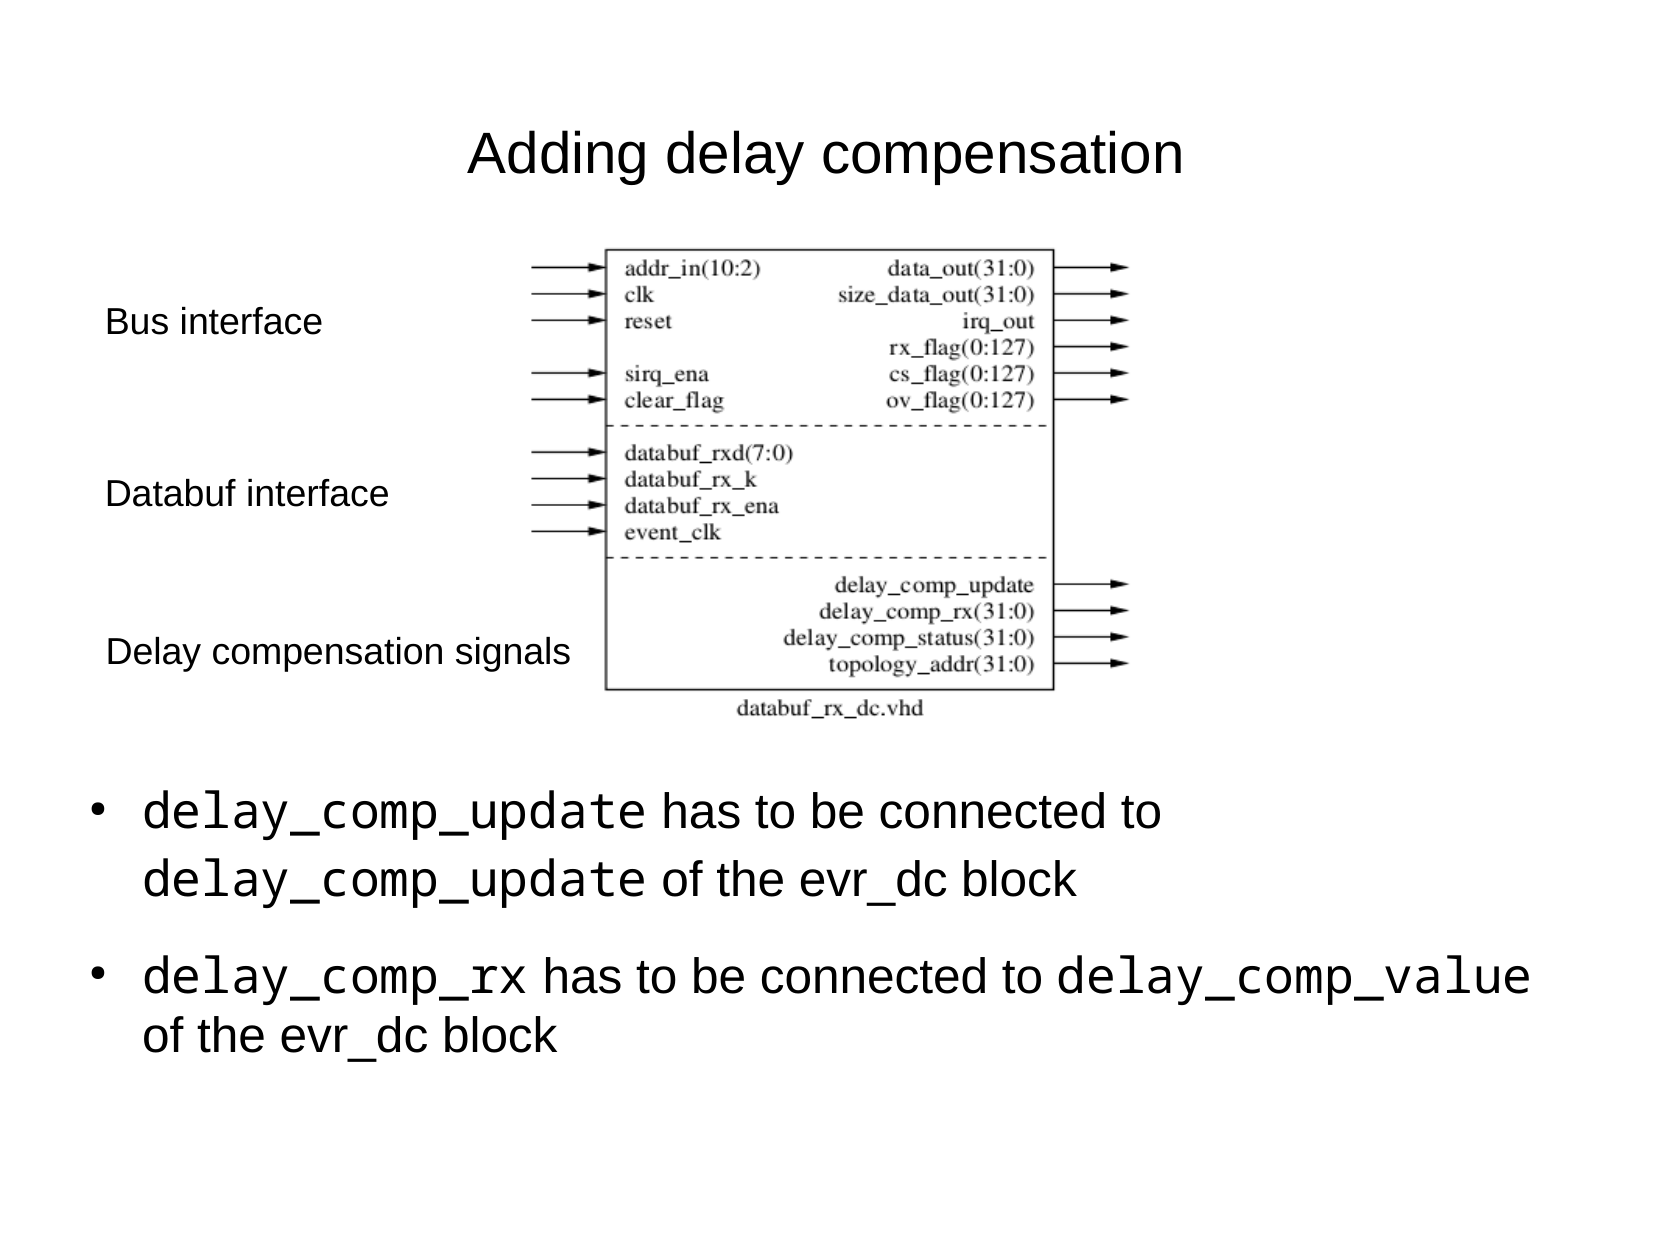

# Adding delay compensation
Bus interface
Databuf interface
Delay compensation signals
delay_comp_update has to be connected to delay_comp_update of the evr_dc block
delay_comp_rx has to be connected to delay_comp_value of the evr_dc block